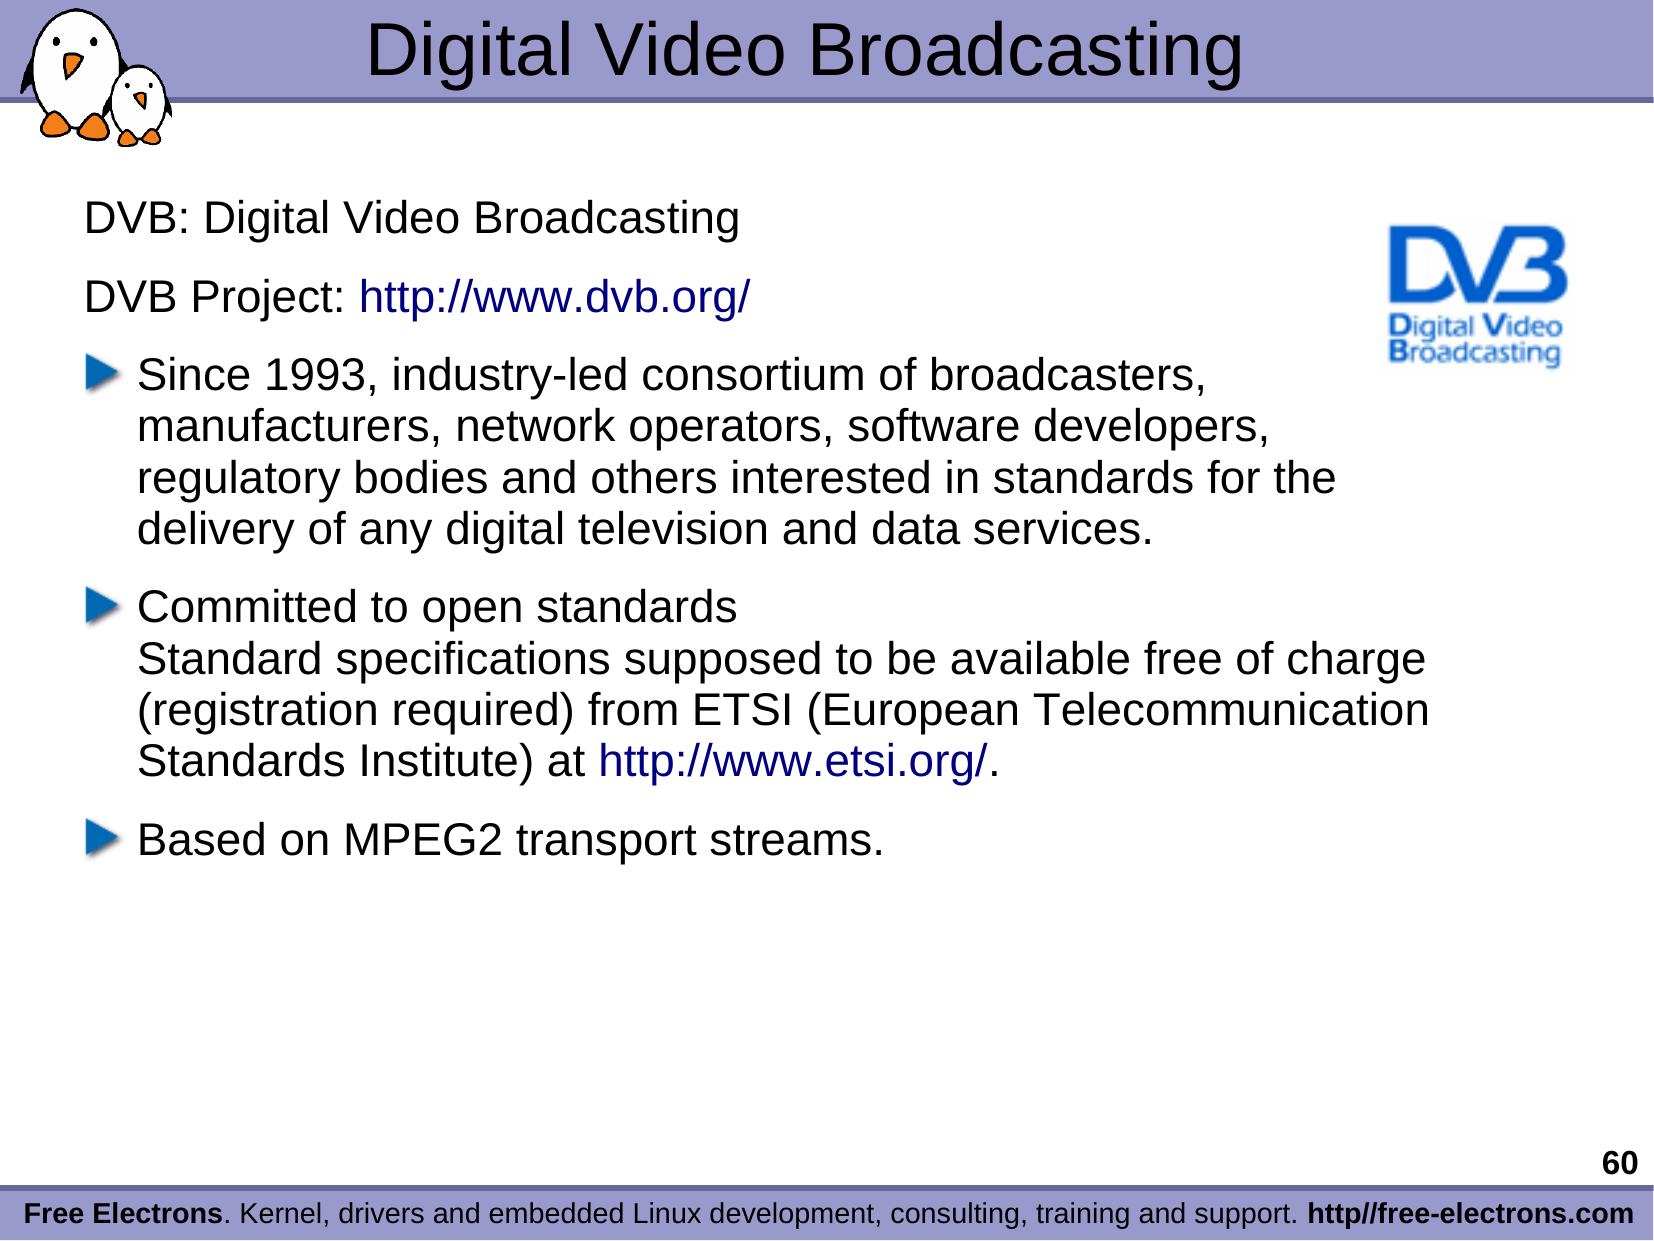

# Digital Video Broadcasting
DVB: Digital Video Broadcasting
DVB Project: http://www.dvb.org/
Since 1993, industry-led consortium of broadcasters, manufacturers, network operators, software developers, regulatory bodies and others interested in standards for the delivery of any digital television and data services.
Committed to open standards
Standard specifications supposed to be available free of charge (registration required) from ETSI (European Telecommunication Standards Institute) at http://www.etsi.org/.
Based on MPEG2 transport streams.